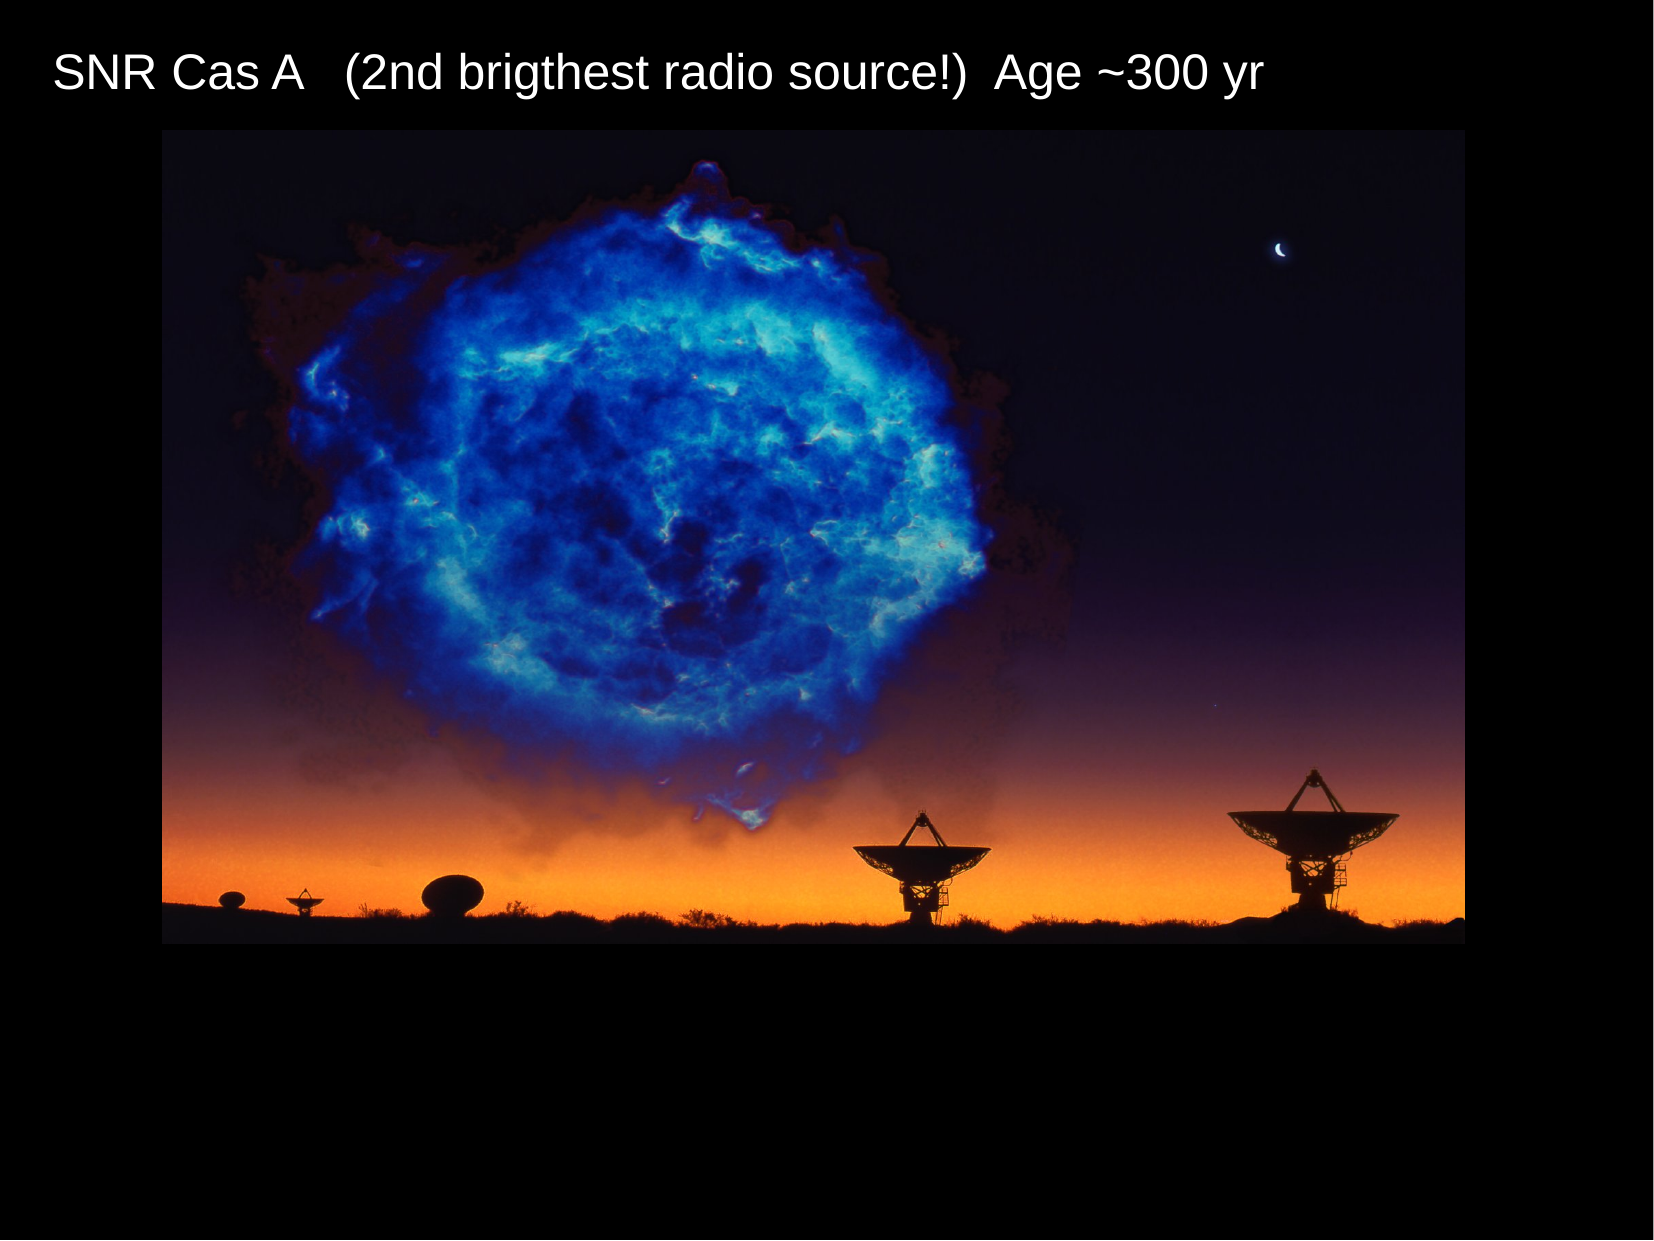

SNR Cas A (2nd brigthest radio source!) Age ~300 yr